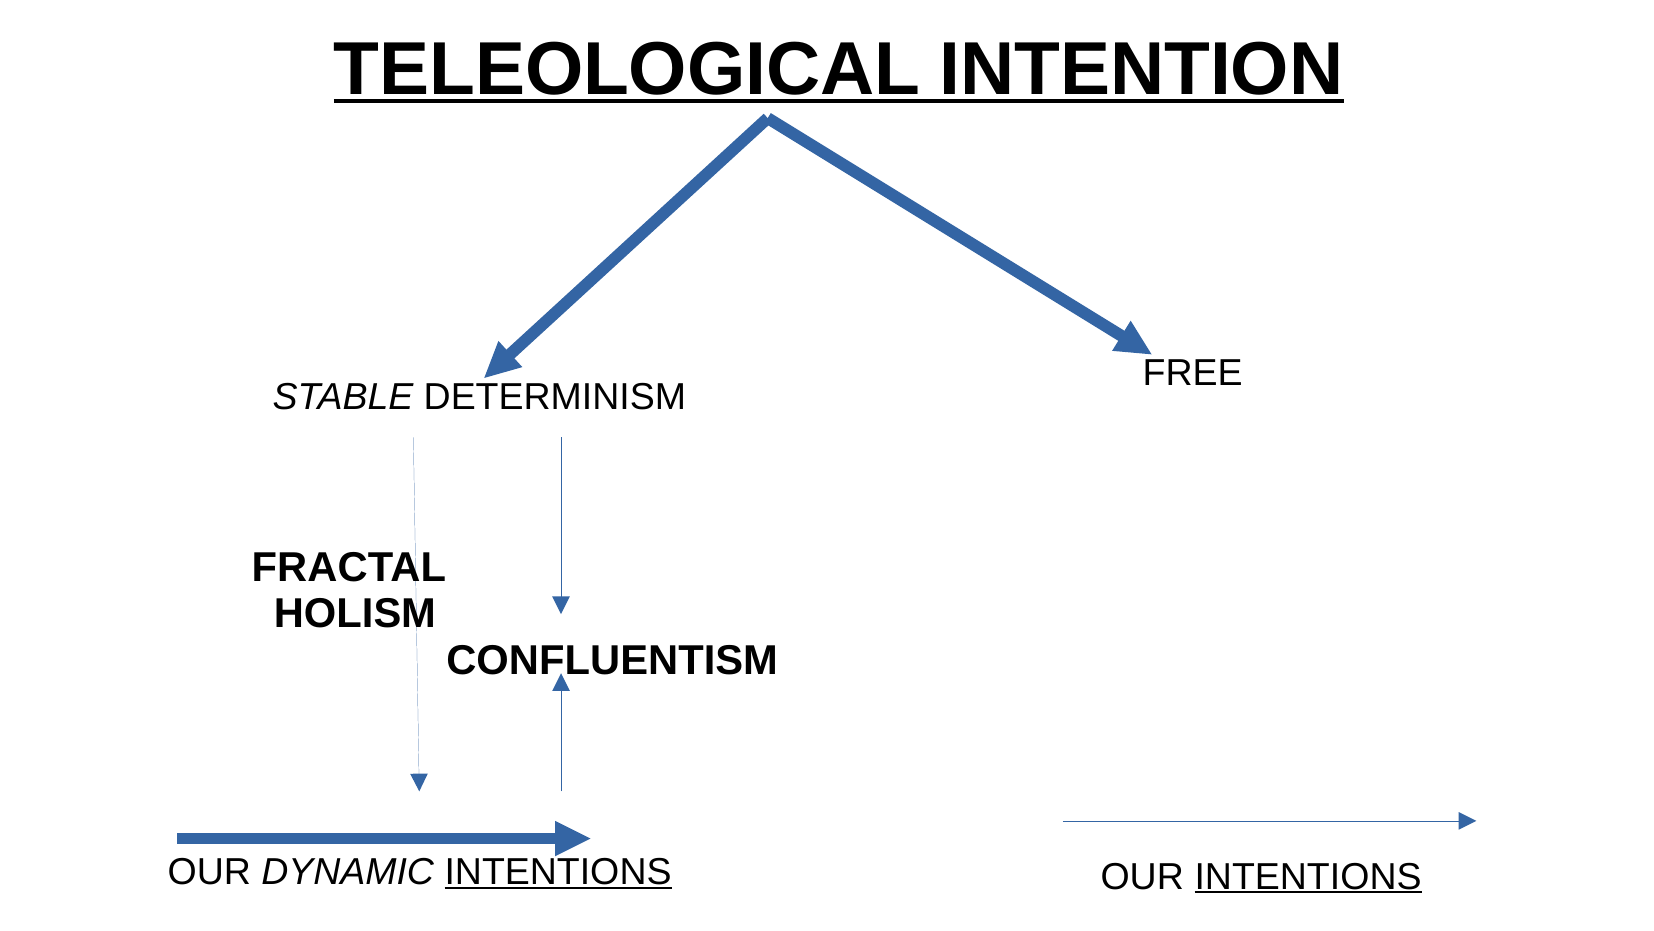

TELEOLOGICAL INTENTION
 STABLE DETERMINISM
 FRACTAL
 HOLISM
 CONFLUENTISM
 OUR DYNAMIC INTENTIONS
 FREE
 OUR INTENTIONS